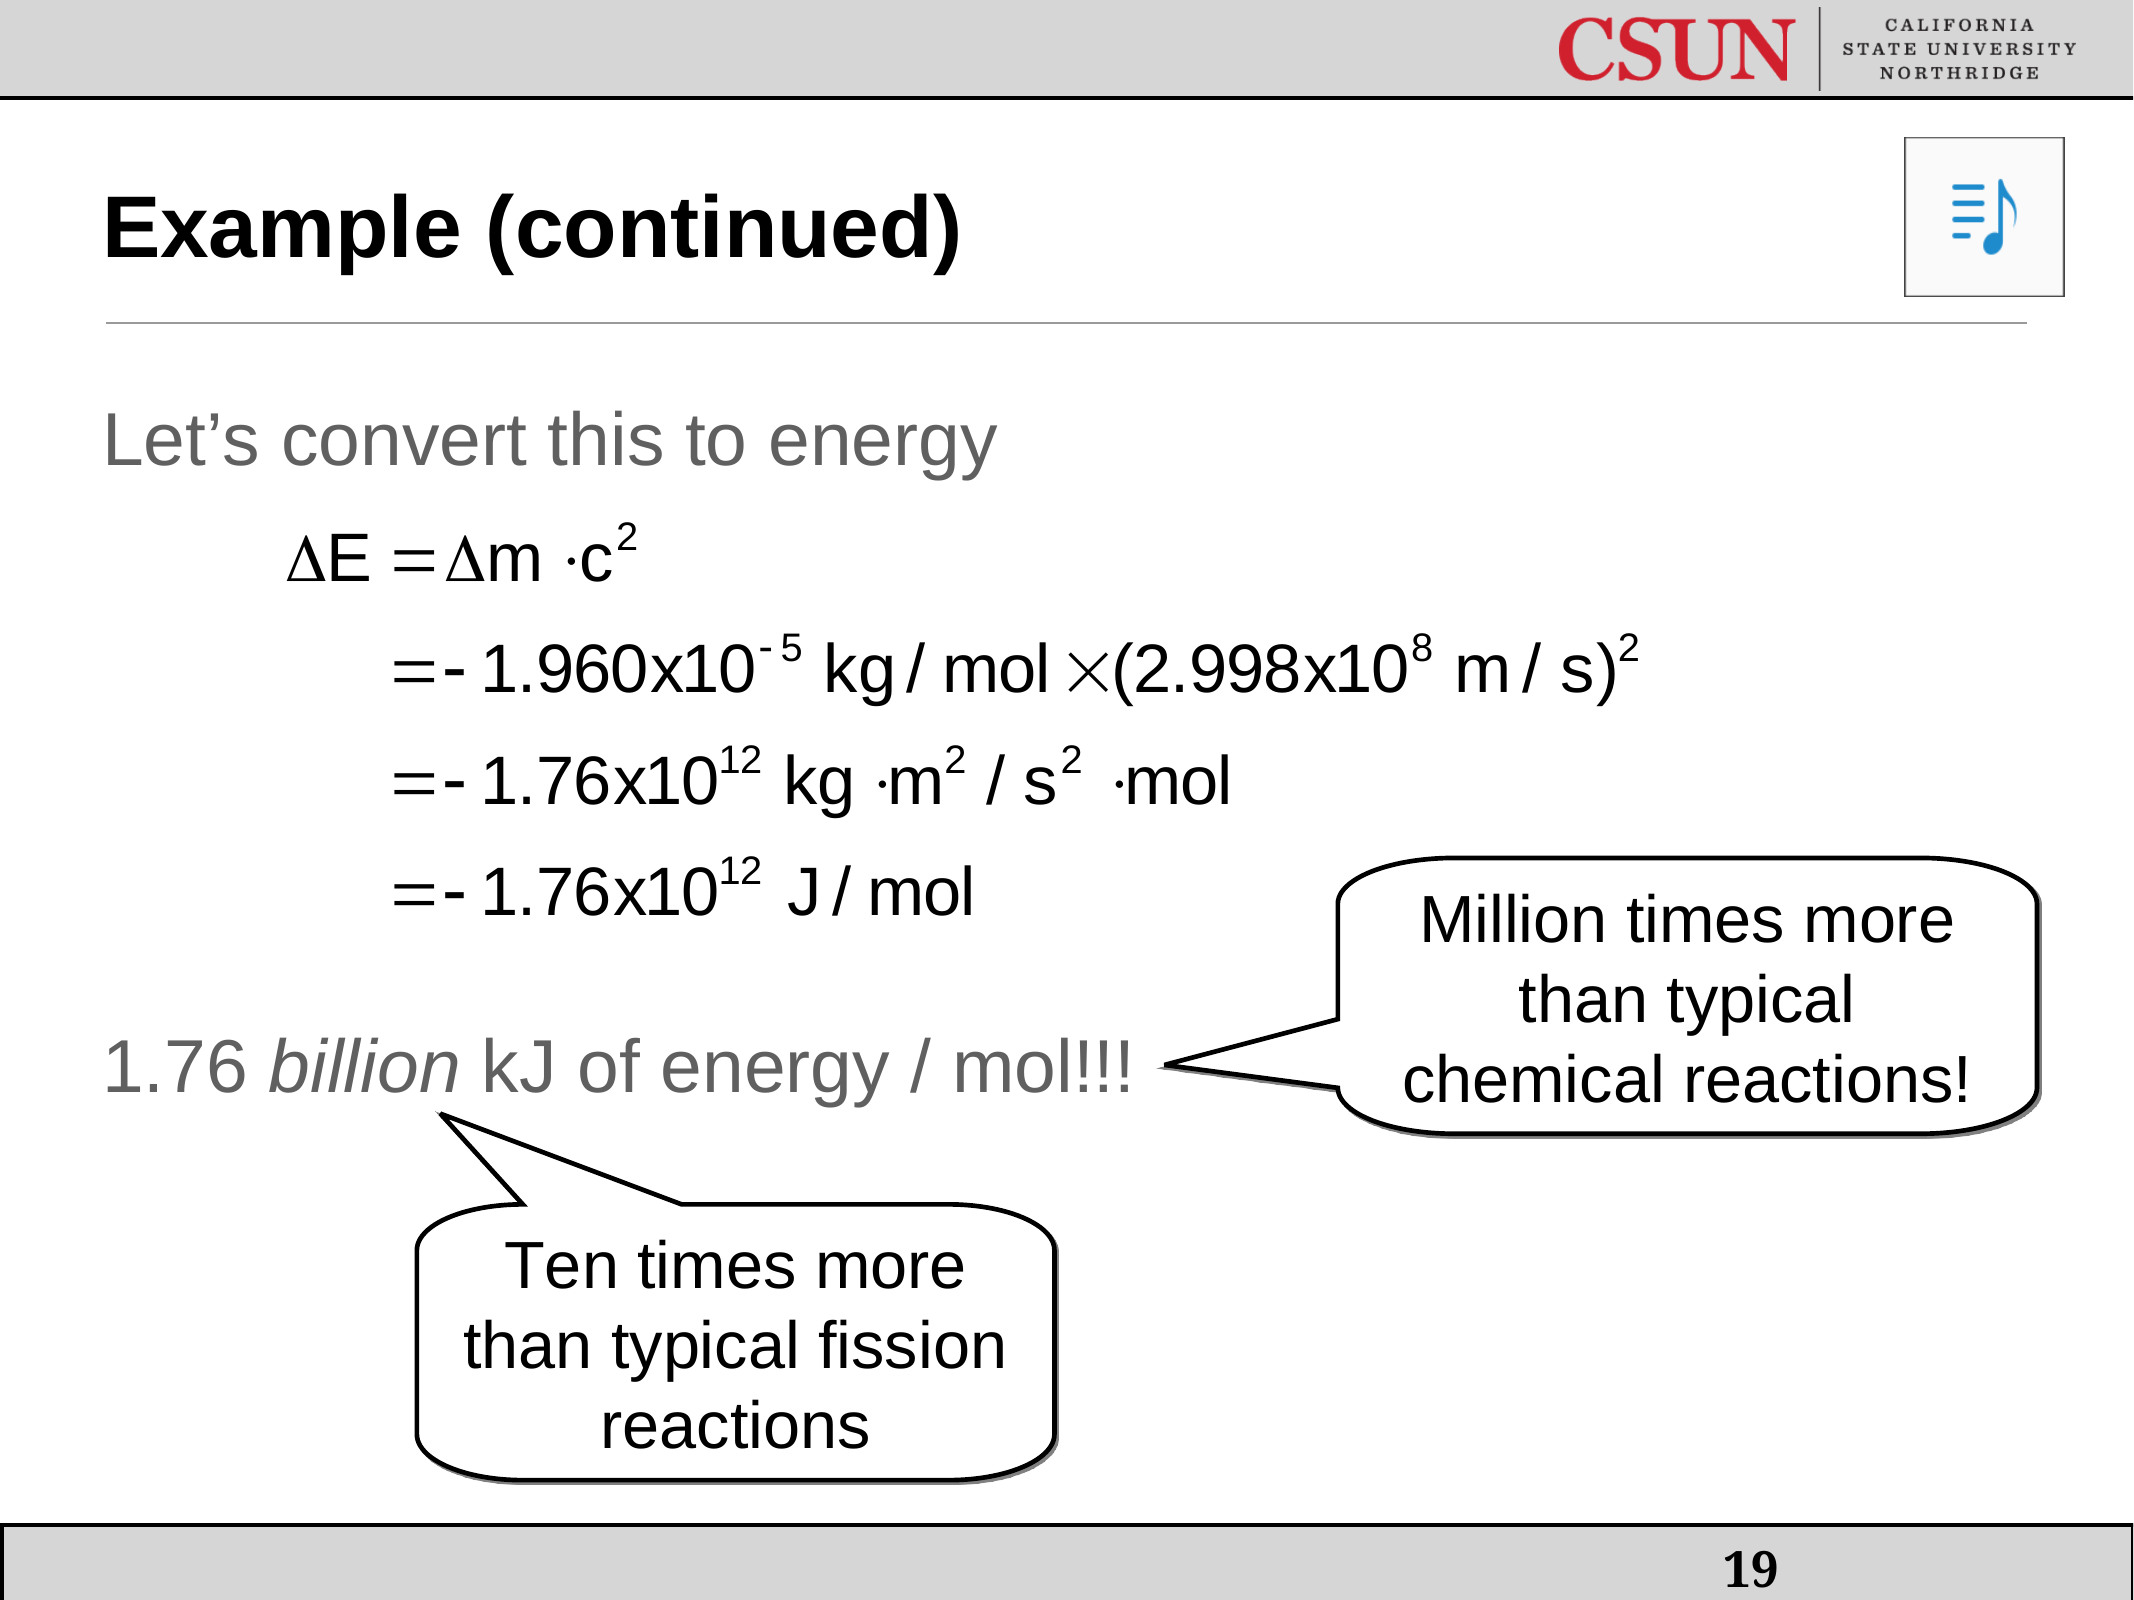

# Example (continued)
Let’s convert this to energy
1.76 billion kJ of energy / mol!!!
Million times more than typical chemical reactions!
Ten times more than typical fission reactions
19